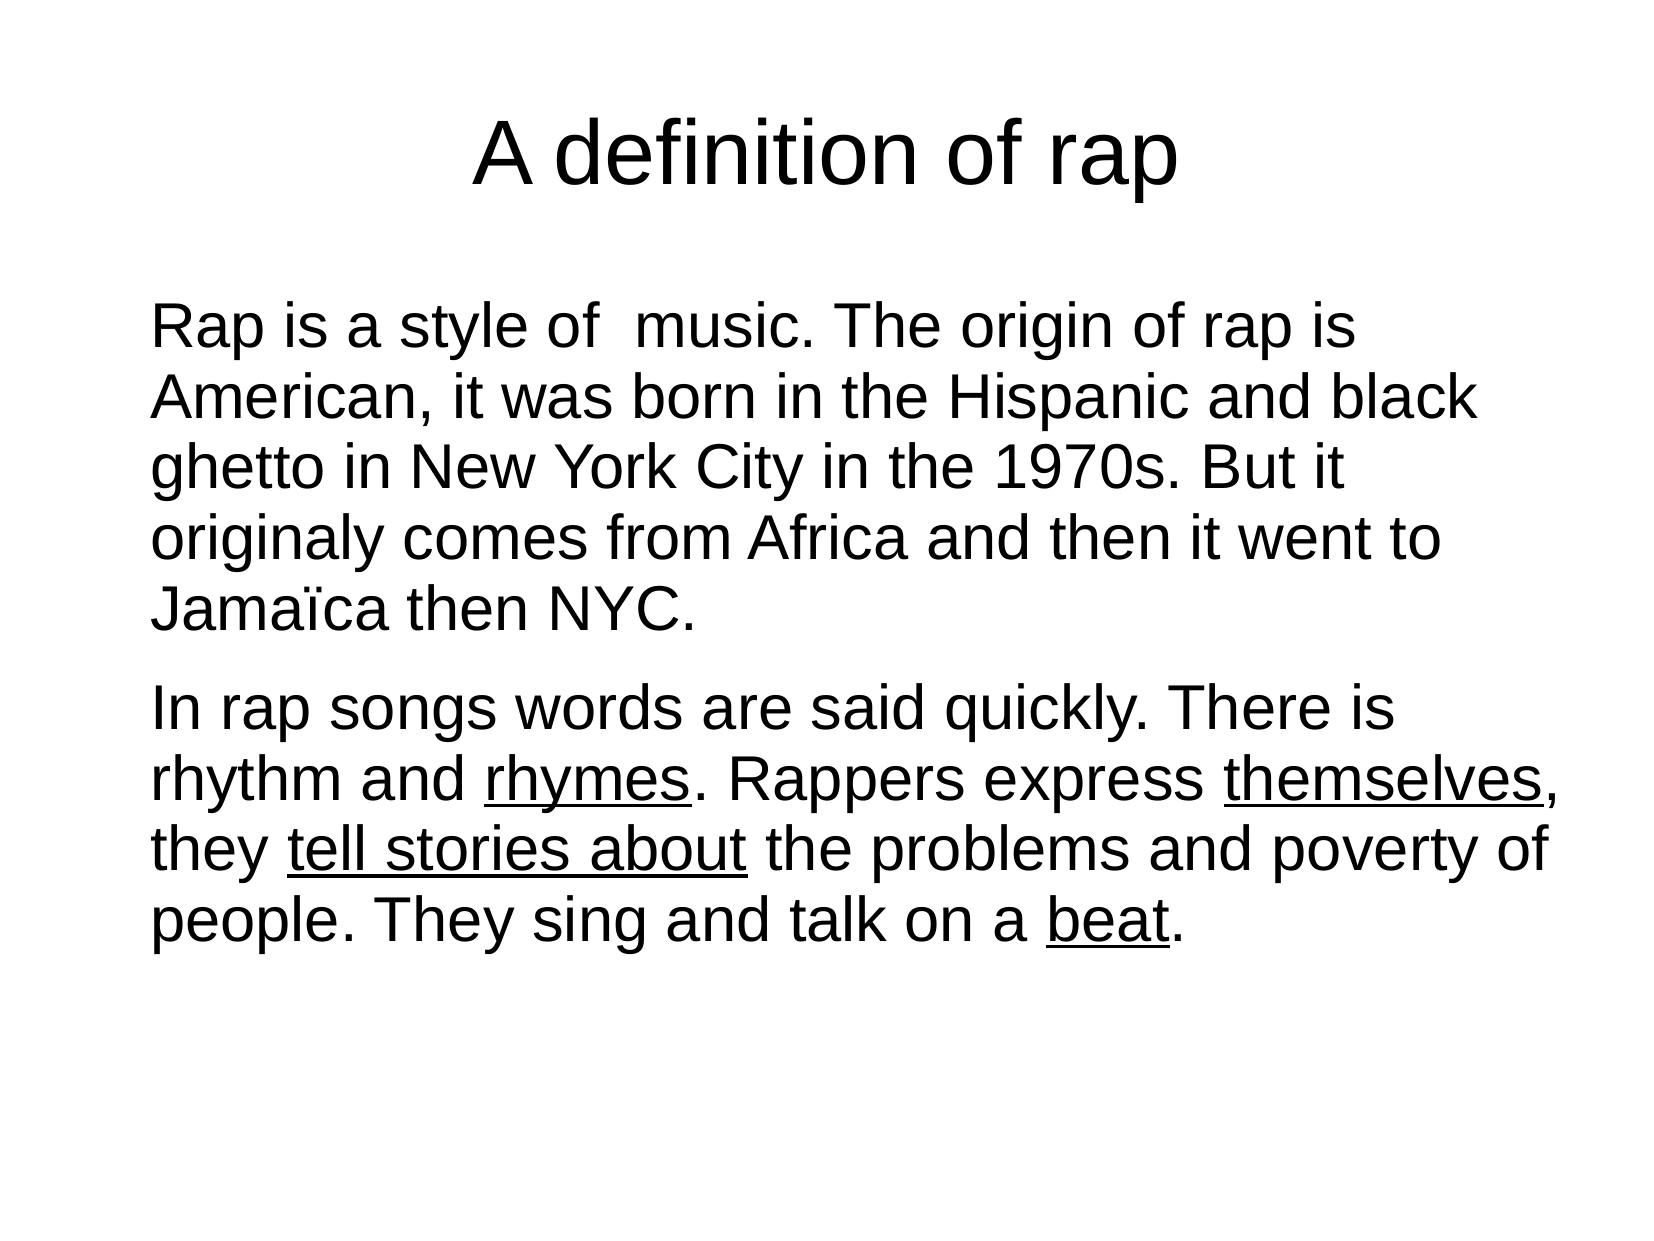

# A definition of rap
Rap is a style of music. The origin of rap is American, it was born in the Hispanic and black ghetto in New York City in the 1970s. But it originaly comes from Africa and then it went to Jamaïca then NYC.
In rap songs words are said quickly. There is rhythm and rhymes. Rappers express themselves, they tell stories about the problems and poverty of people. They sing and talk on a beat.